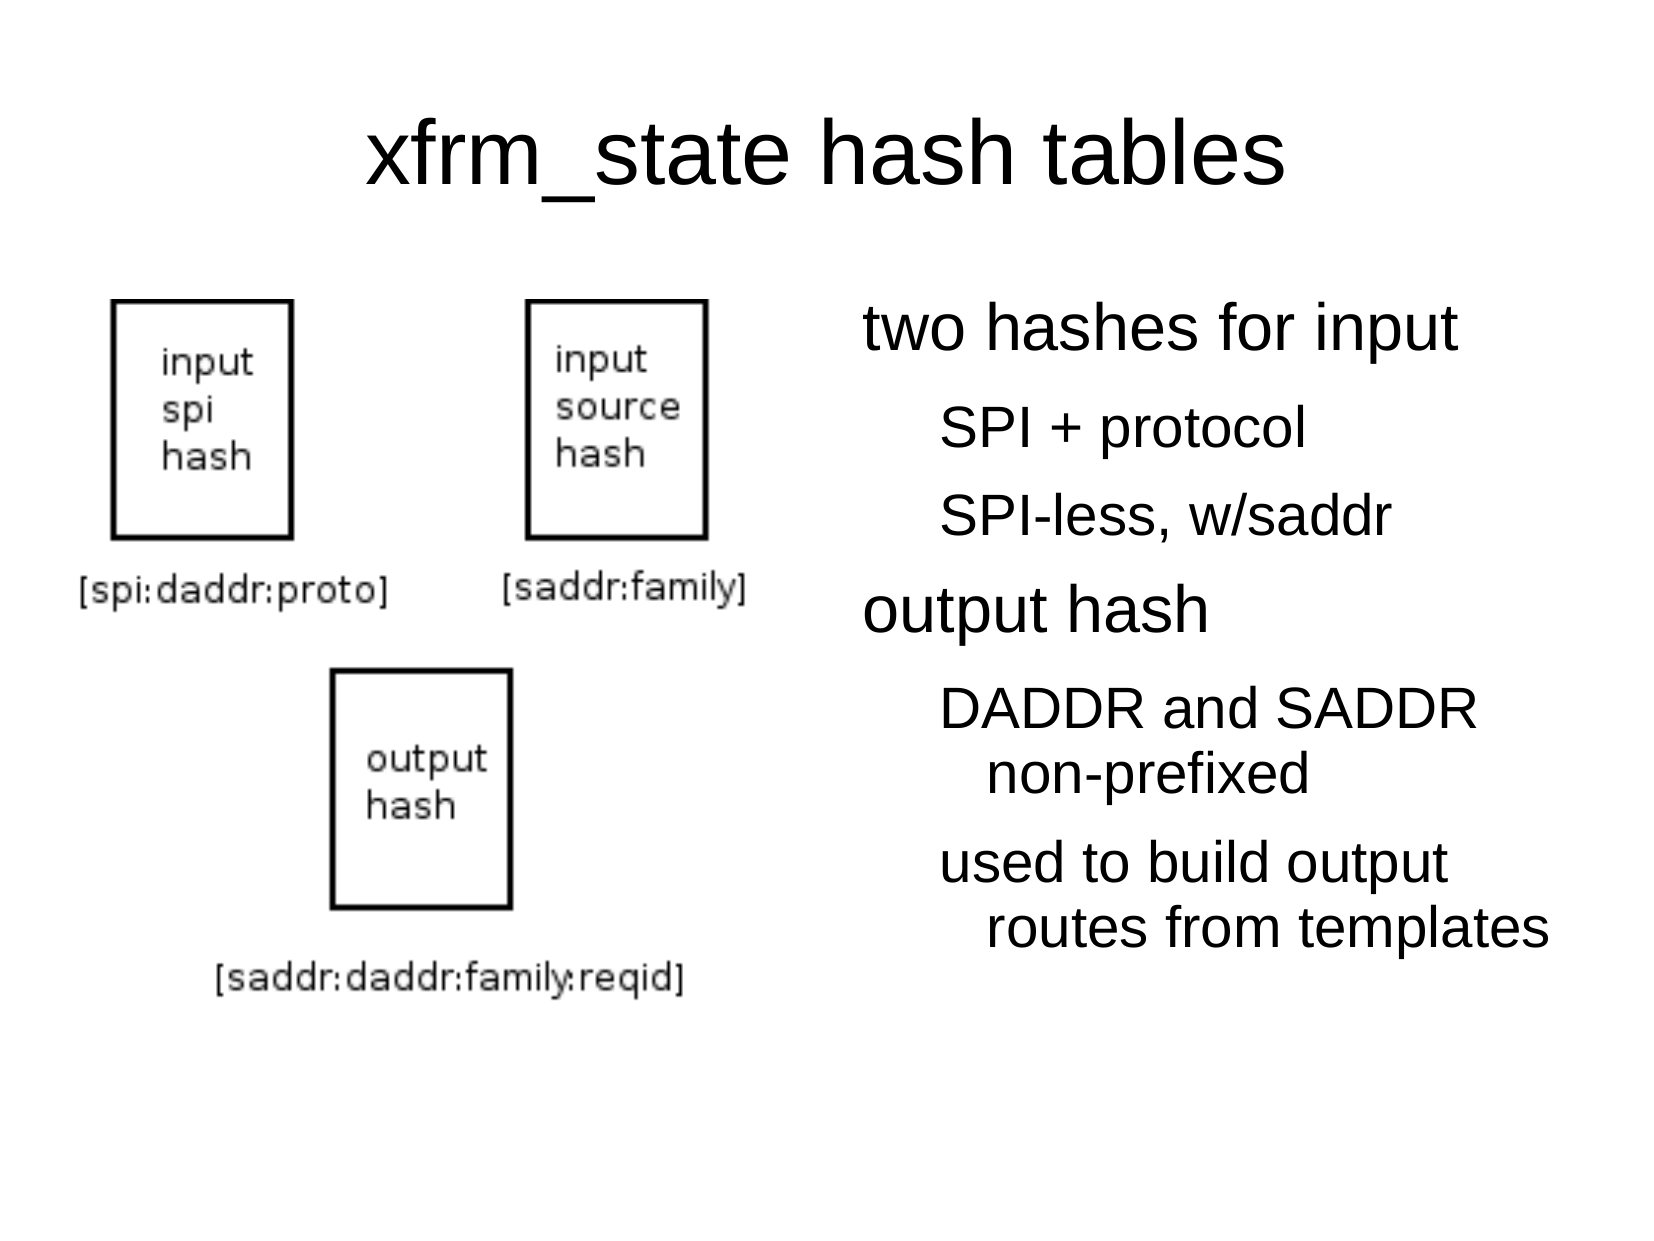

# xfrm_state hash tables
two hashes for input
SPI + protocol
SPI-less, w/saddr
output hash
DADDR and SADDR non-prefixed
used to build output routes from templates